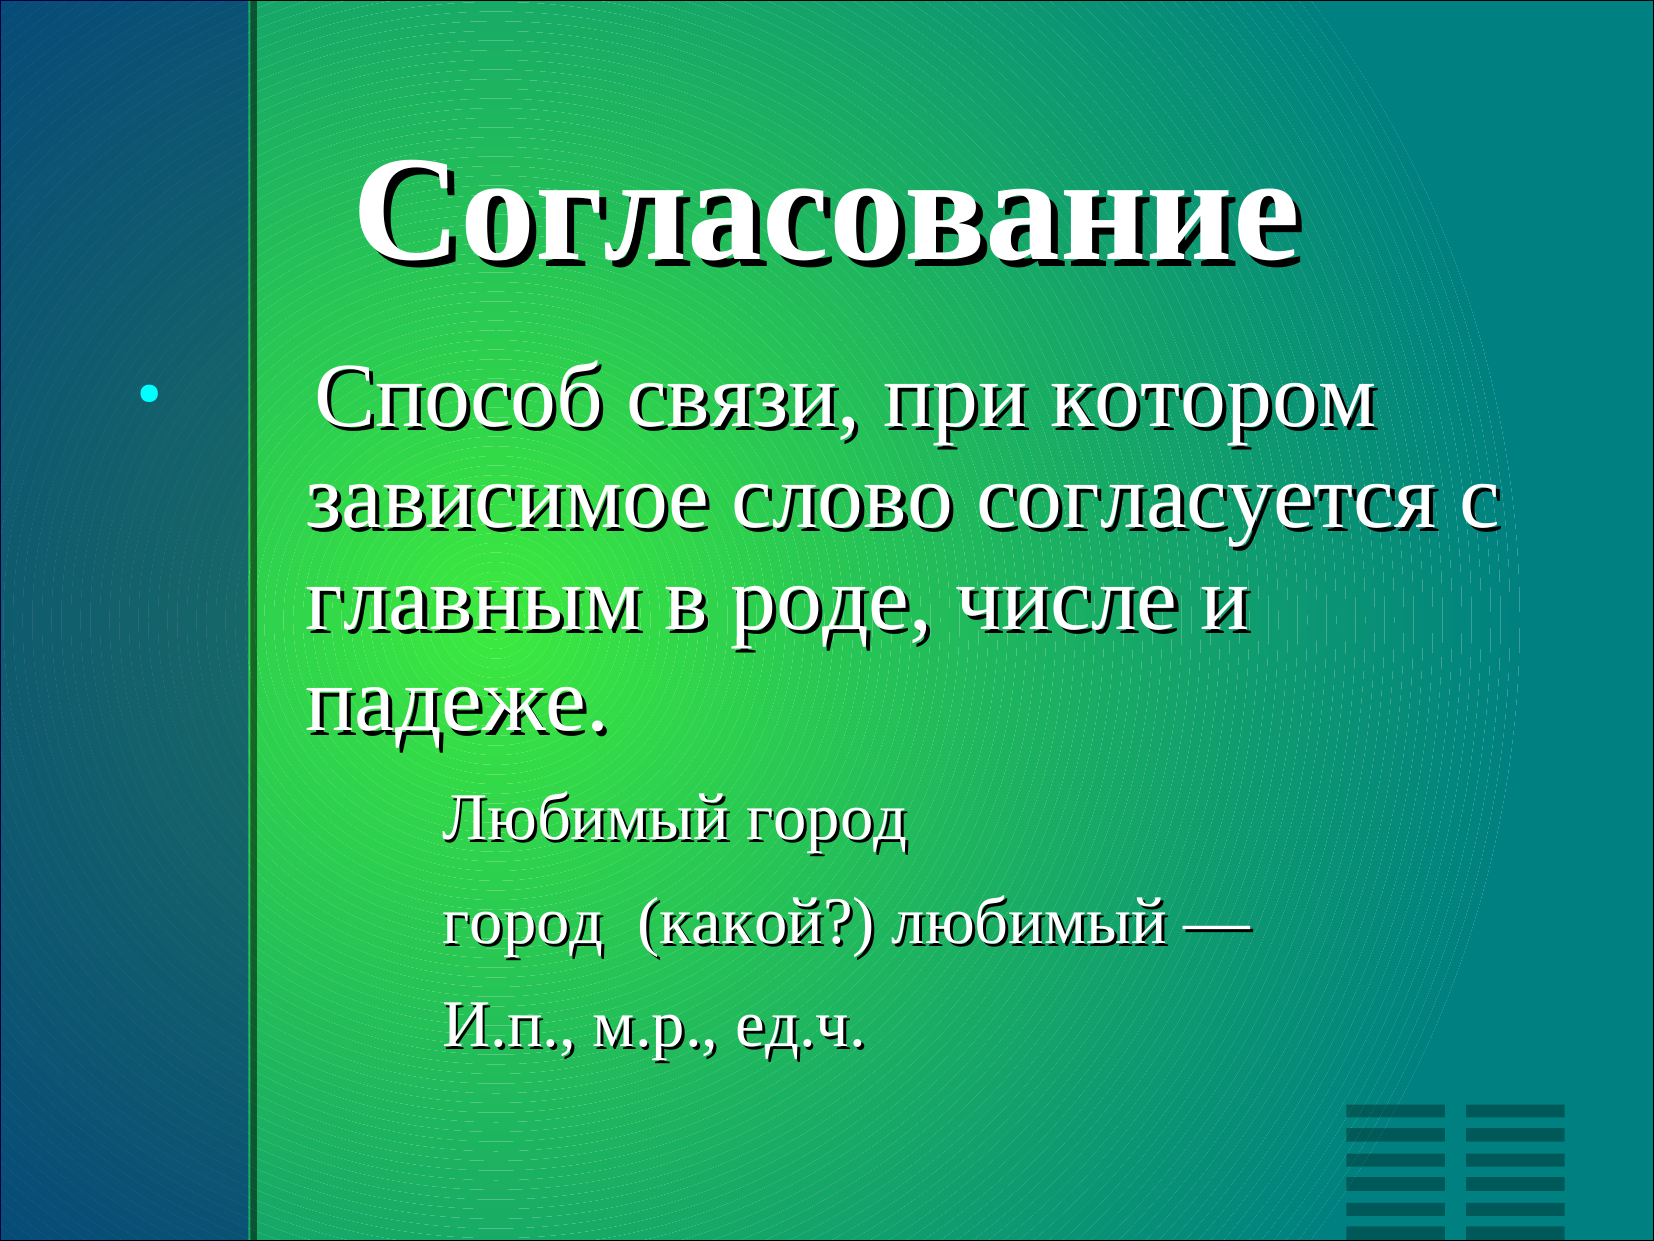

# Согласование
 Способ связи, при котором зависимое слово согласуется с главным в роде, числе и падеже.
 Любимый город
 город (какой?) любимый —
 И.п., м.р., ед.ч.